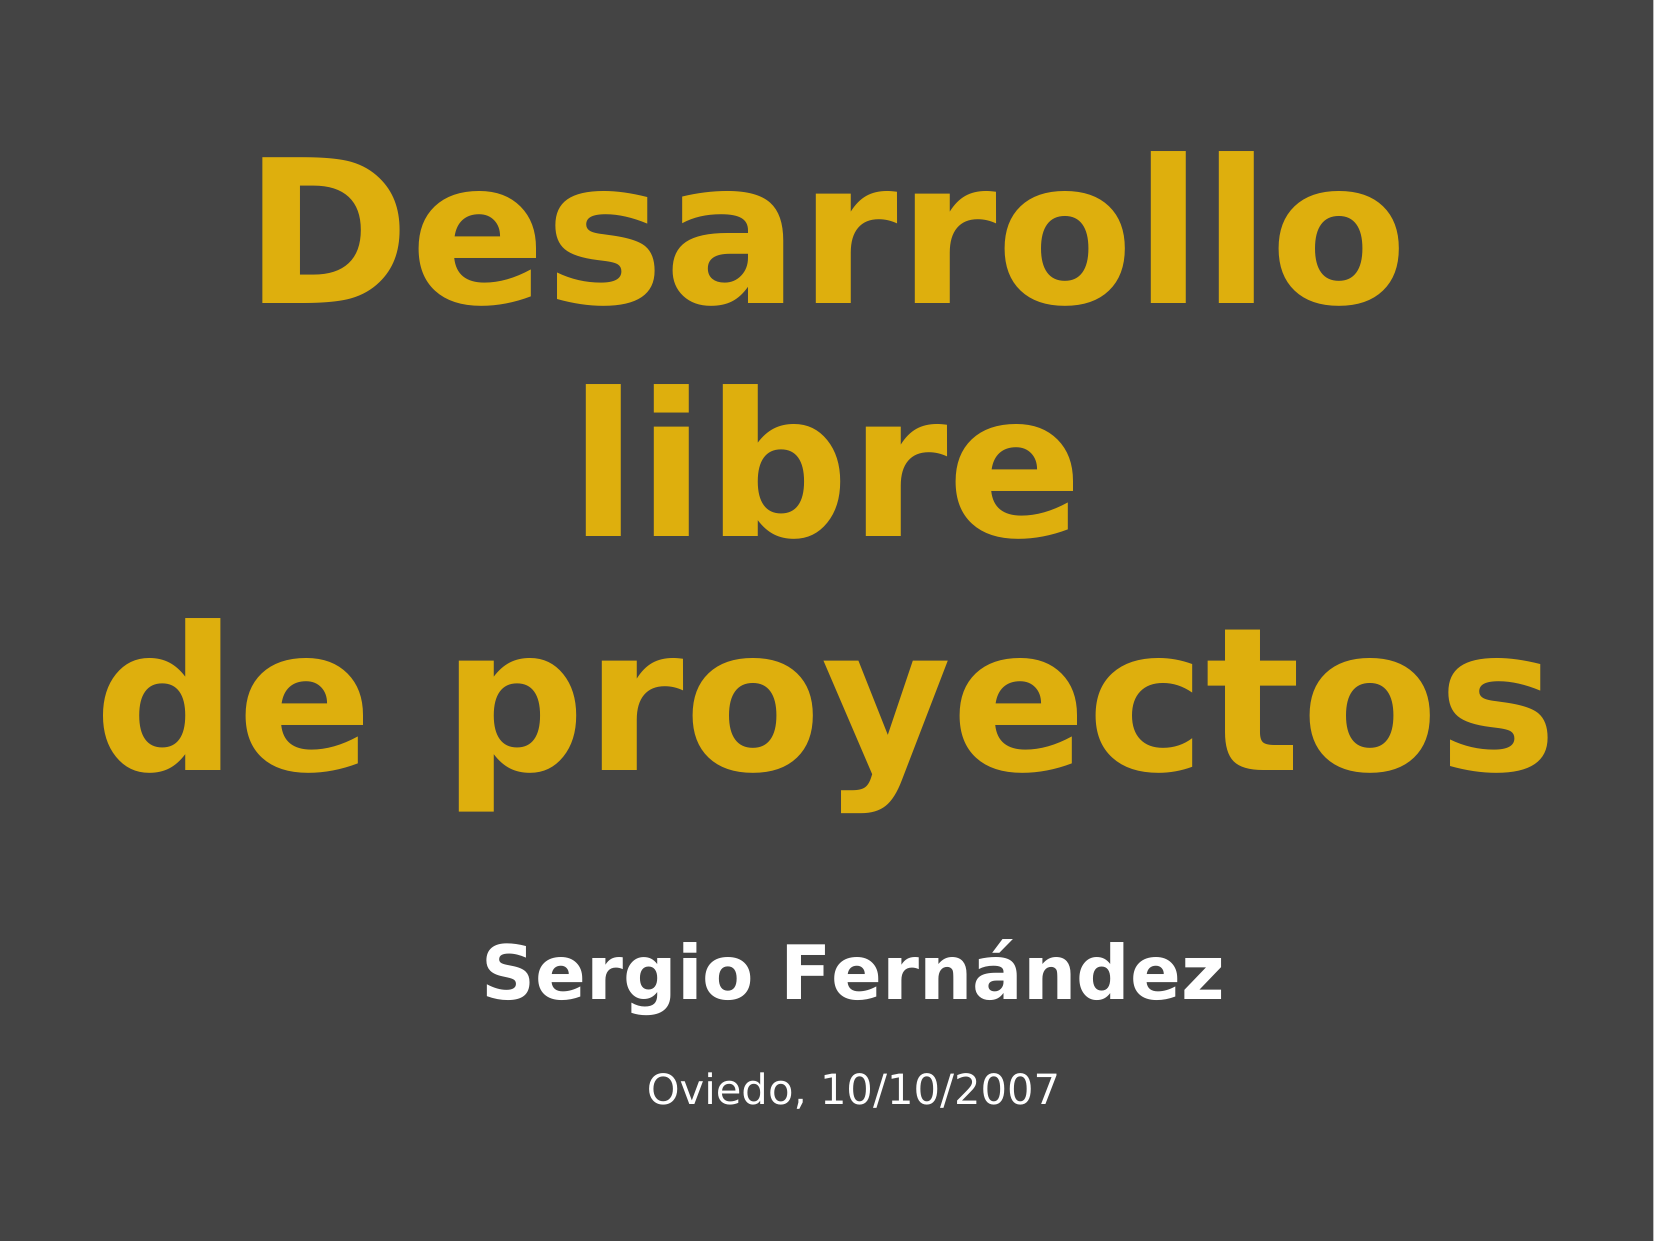

# Desarrollo libre de proyectos
Sergio Fernández
Oviedo, 10/10/2007